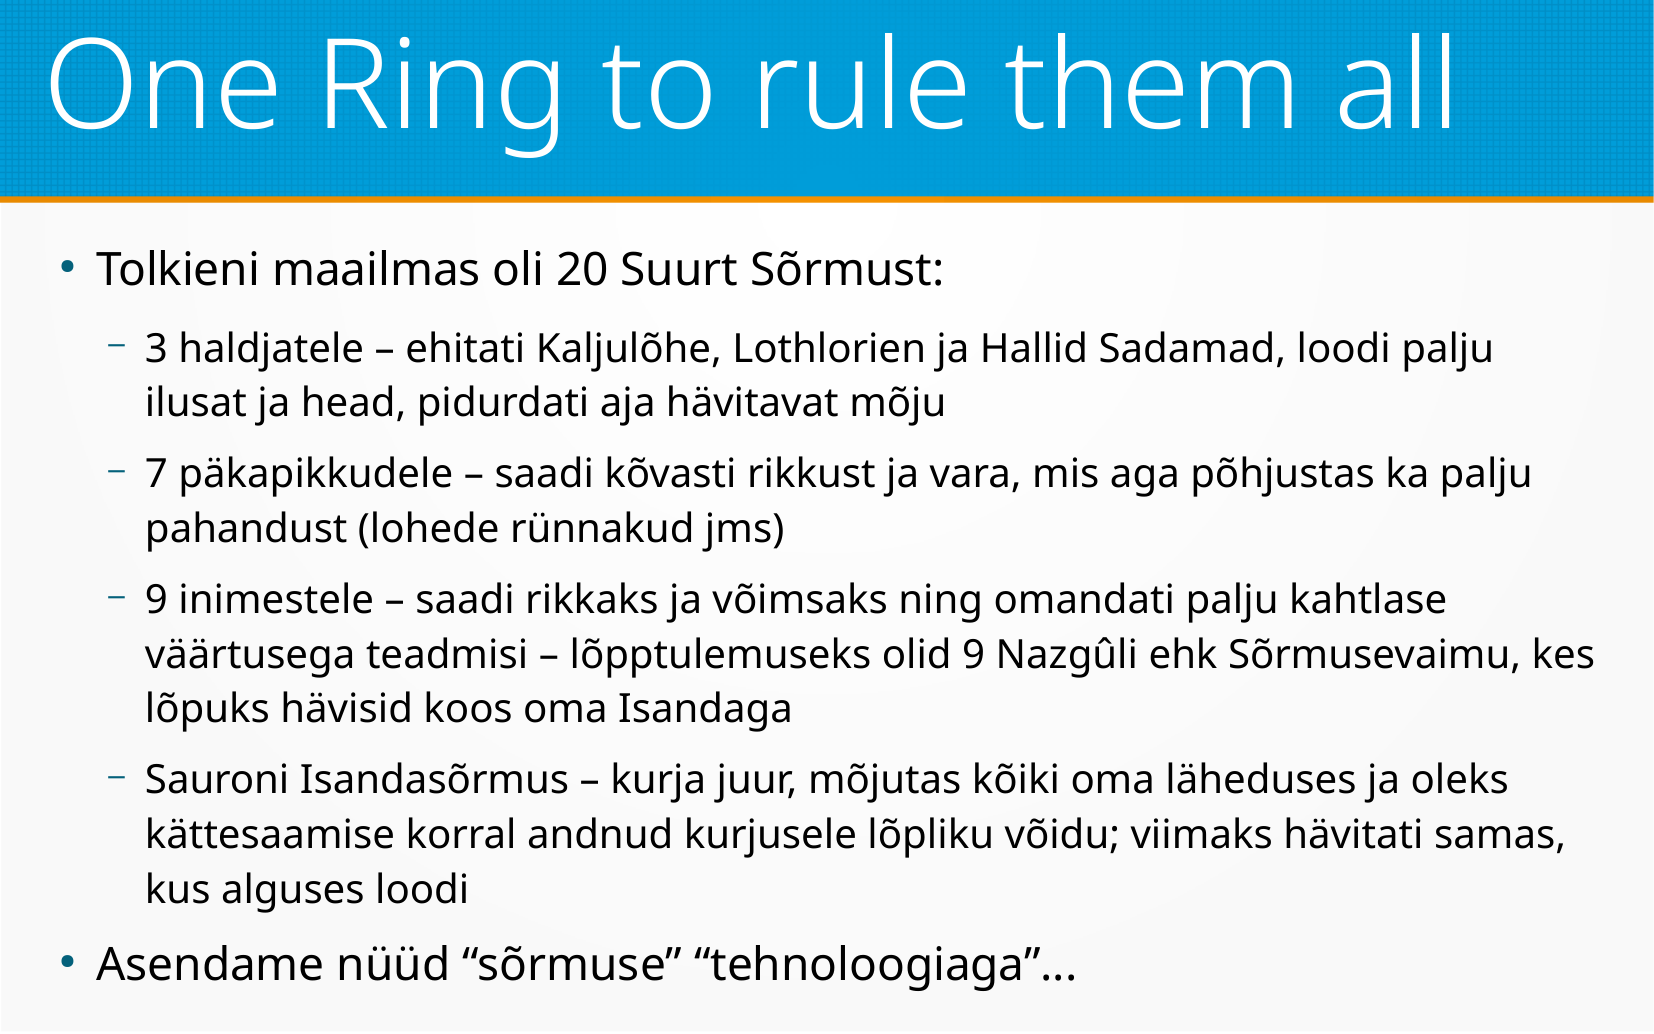

# One Ring to rule them all
Tolkieni maailmas oli 20 Suurt Sõrmust:
3 haldjatele – ehitati Kaljulõhe, Lothlorien ja Hallid Sadamad, loodi palju ilusat ja head, pidurdati aja hävitavat mõju
7 päkapikkudele – saadi kõvasti rikkust ja vara, mis aga põhjustas ka palju pahandust (lohede rünnakud jms)
9 inimestele – saadi rikkaks ja võimsaks ning omandati palju kahtlase väärtusega teadmisi – lõpptulemuseks olid 9 Nazgûli ehk Sõrmusevaimu, kes lõpuks hävisid koos oma Isandaga
Sauroni Isandasõrmus – kurja juur, mõjutas kõiki oma läheduses ja oleks kättesaamise korral andnud kurjusele lõpliku võidu; viimaks hävitati samas, kus alguses loodi
Asendame nüüd “sõrmuse” “tehnoloogiaga”...